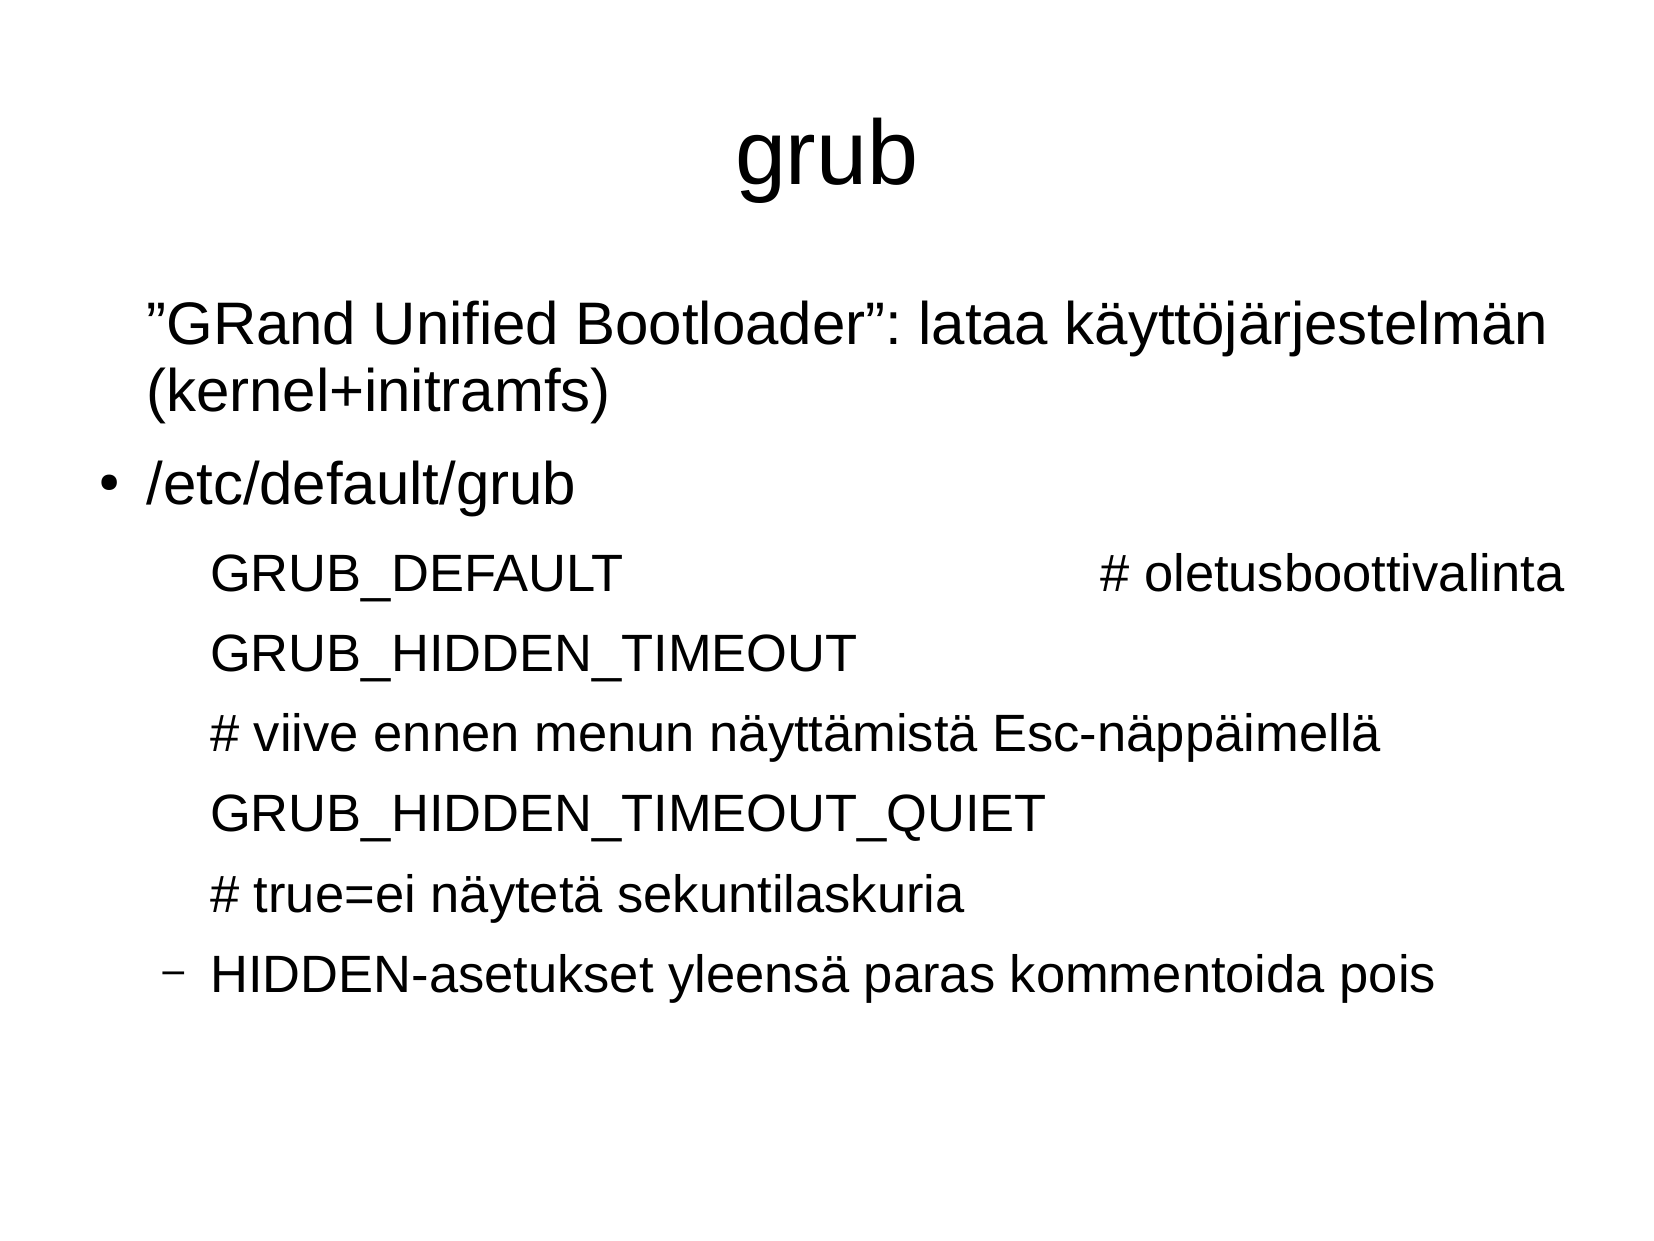

# grub
”GRand Unified Bootloader”: lataa käyttöjärjestelmän (kernel+initramfs)
/etc/default/grub
GRUB_DEFAULT # oletusboottivalinta
GRUB_HIDDEN_TIMEOUT
# viive ennen menun näyttämistä Esc-näppäimellä
GRUB_HIDDEN_TIMEOUT_QUIET
# true=ei näytetä sekuntilaskuria
HIDDEN-asetukset yleensä paras kommentoida pois